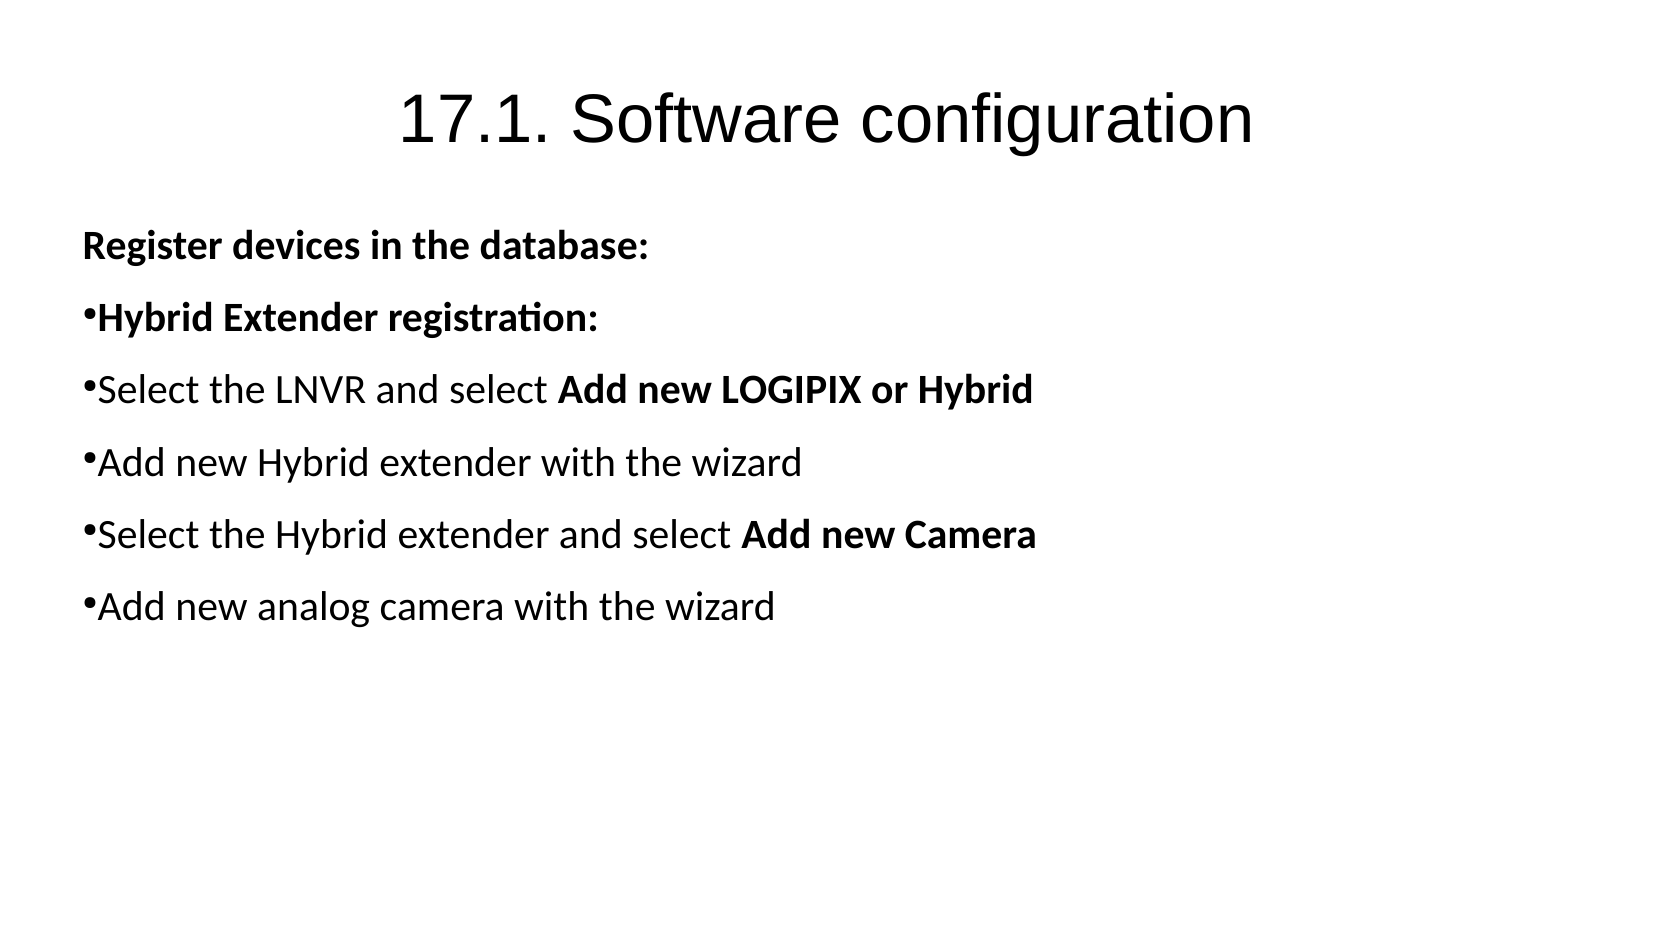

# 17.1. Software configuration
Register devices in the database:
Hybrid Extender registration:
Select the LNVR and select Add new LOGIPIX or Hybrid
Add new Hybrid extender with the wizard
Select the Hybrid extender and select Add new Camera
Add new analog camera with the wizard